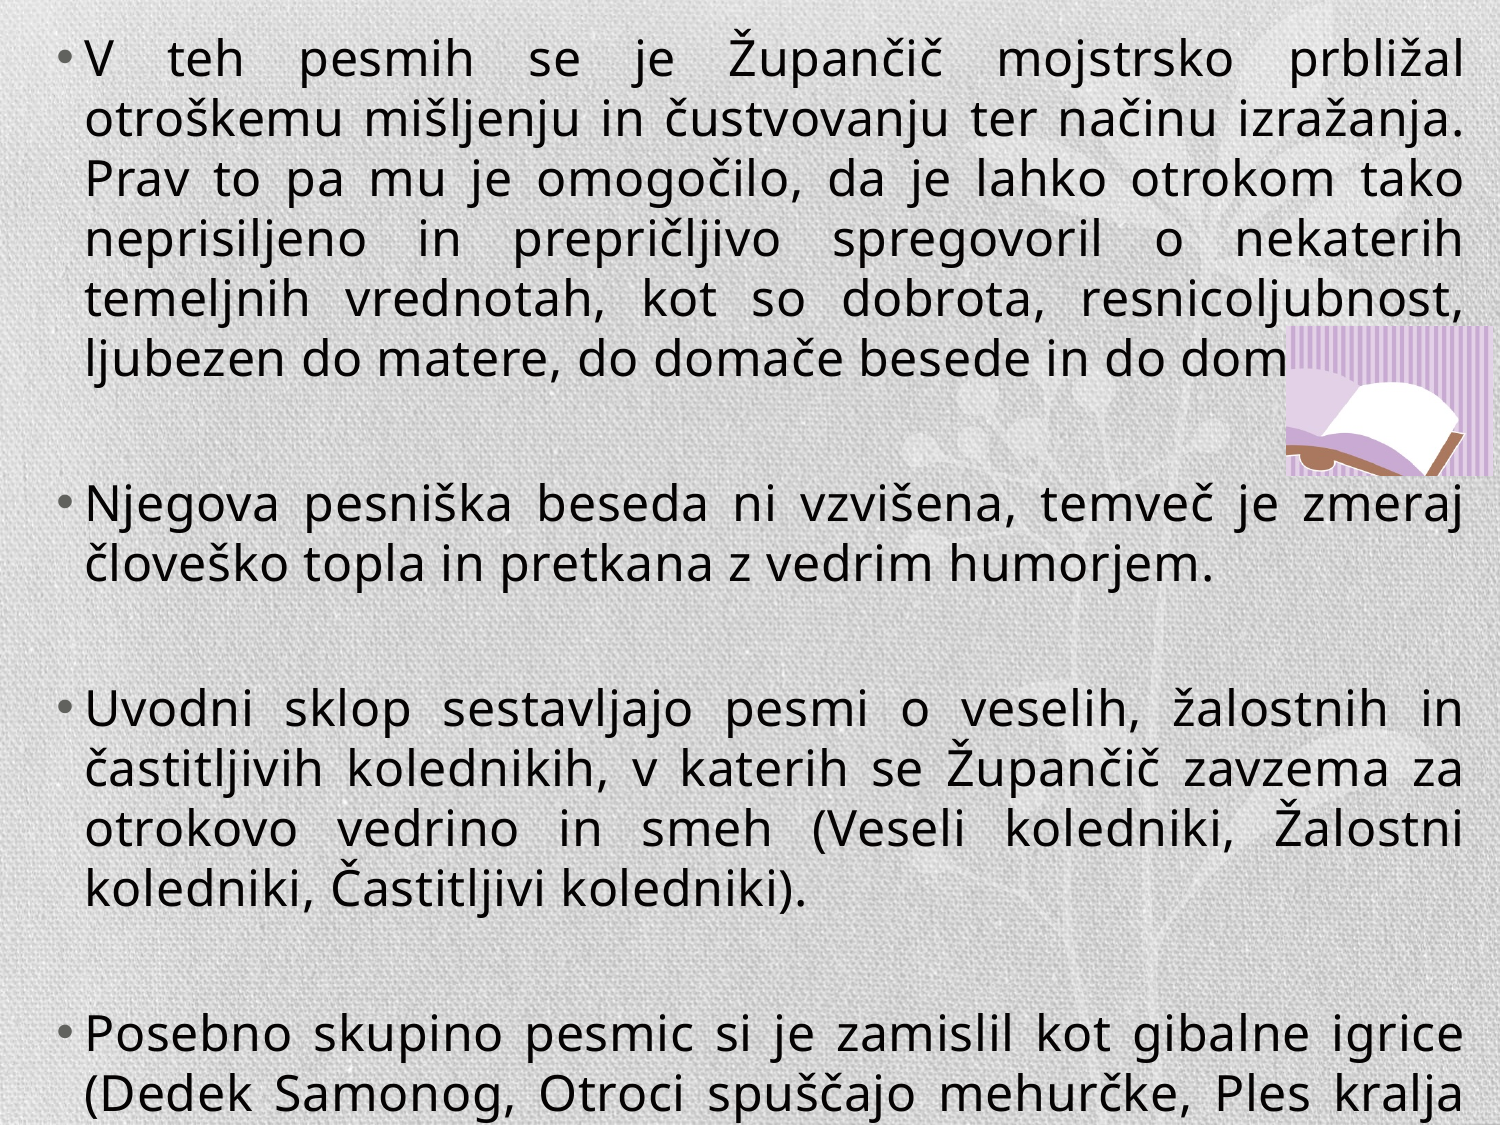

# V teh pesmih se je Župančič mojstrsko prbližal otroškemu mišljenju in čustvovanju ter načinu izražanja. Prav to pa mu je omogočilo, da je lahko otrokom tako neprisiljeno in prepričljivo spregovoril o nekaterih temeljnih vrednotah, kot so dobrota, resnicoljubnost, ljubezen do matere, do domače besede in do domovine.
Njegova pesniška beseda ni vzvišena, temveč je zmeraj človeško topla in pretkana z vedrim humorjem.
Uvodni sklop sestavljajo pesmi o veselih, žalostnih in častitljivih kolednikih, v katerih se Župančič zavzema za otrokovo vedrino in smeh (Veseli koledniki, Žalostni koledniki, Častitljivi koledniki).
Posebno skupino pesmic si je zamislil kot gibalne igrice (Dedek Samonog, Otroci spuščajo mehurčke, Ples kralja Matjaža).